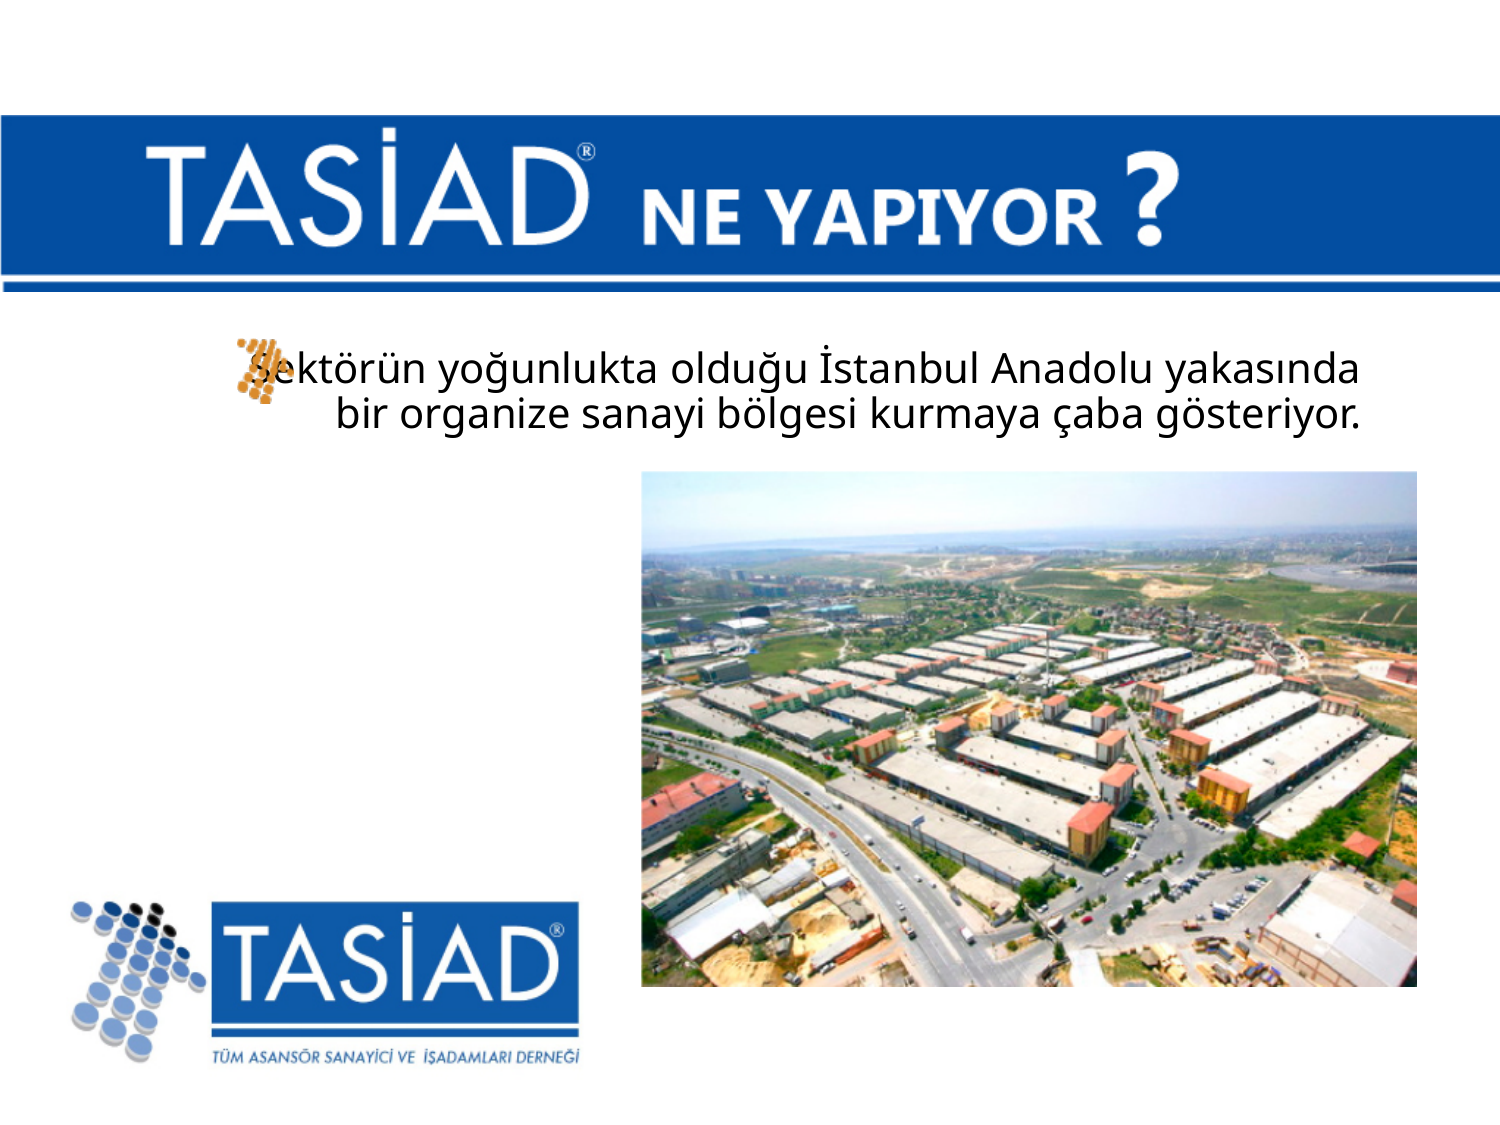

Sektörün yoğunlukta olduğu İstanbul Anadolu yakasında bir organize sanayi bölgesi kurmaya çaba gösteriyor.